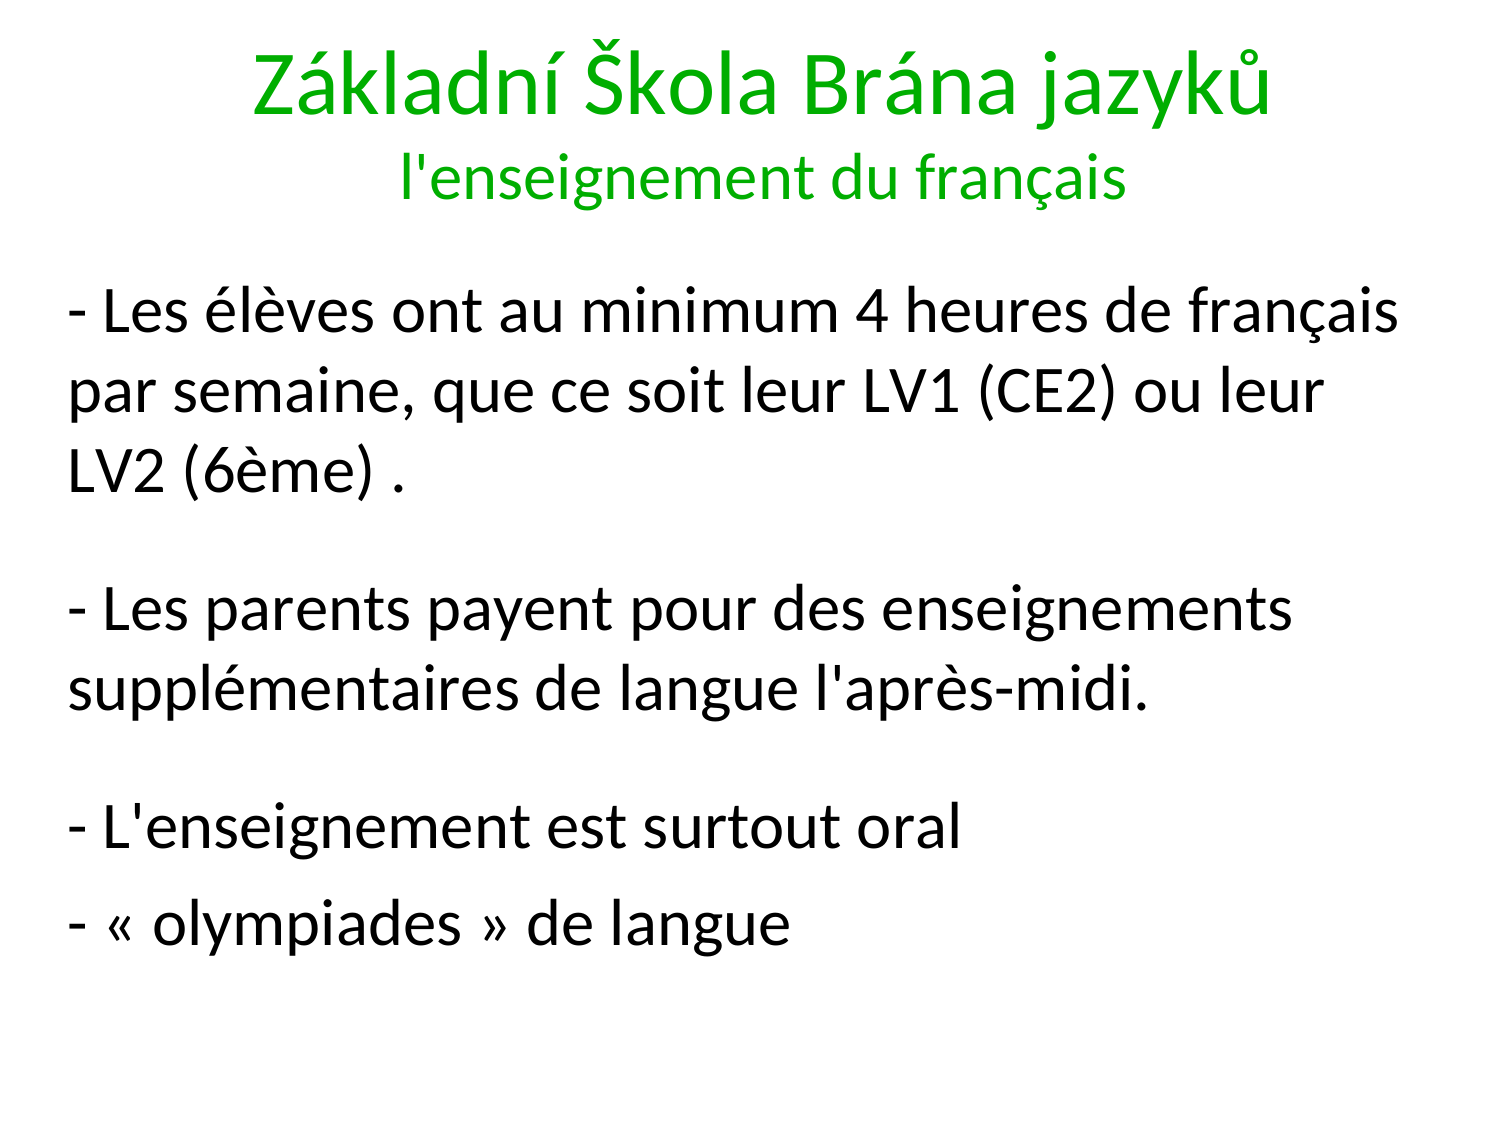

# Základní Škola Brána jazyků l'enseignement du français
- Les élèves ont au minimum 4 heures de français par semaine, que ce soit leur LV1 (CE2) ou leur LV2 (6ème) .
- Les parents payent pour des enseignements supplémentaires de langue l'après-midi.
- L'enseignement est surtout oral
- « olympiades » de langue